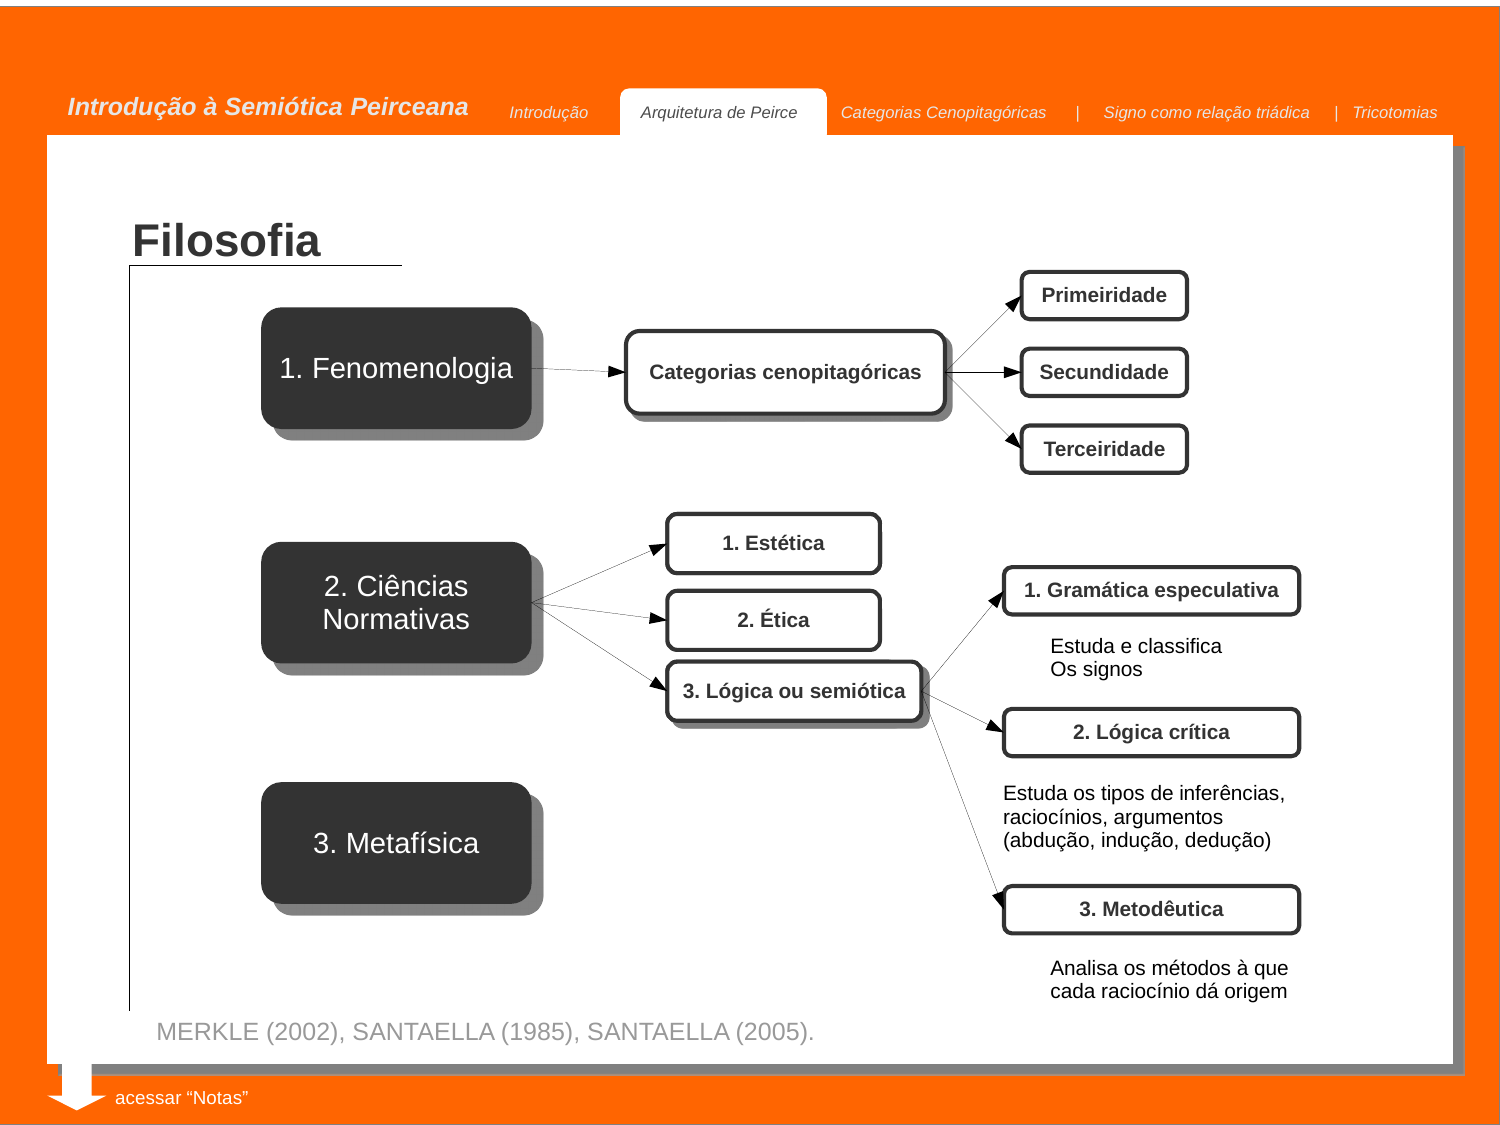

Filosofia
Primeiridade
1. Fenomenologia
Categorias cenopitagóricas
Secundidade
Terceiridade
Estética
1. Estética
2. Ciências
Normativas
1. Gramática especulativa
2. Ética
Estuda e classifica
Os signos
Lógica ou semiótica
3. Lógica ou semiótica
2. Lógica crítica
Estuda os tipos de inferências, raciocínios, argumentos
(abdução, indução, dedução)
3. Metafísica
3. Metodêutica
Analisa os métodos à que cada raciocínio dá origem
MERKLE (2002), SANTAELLA (1985), SANTAELLA (2005).
acessar “Notas”